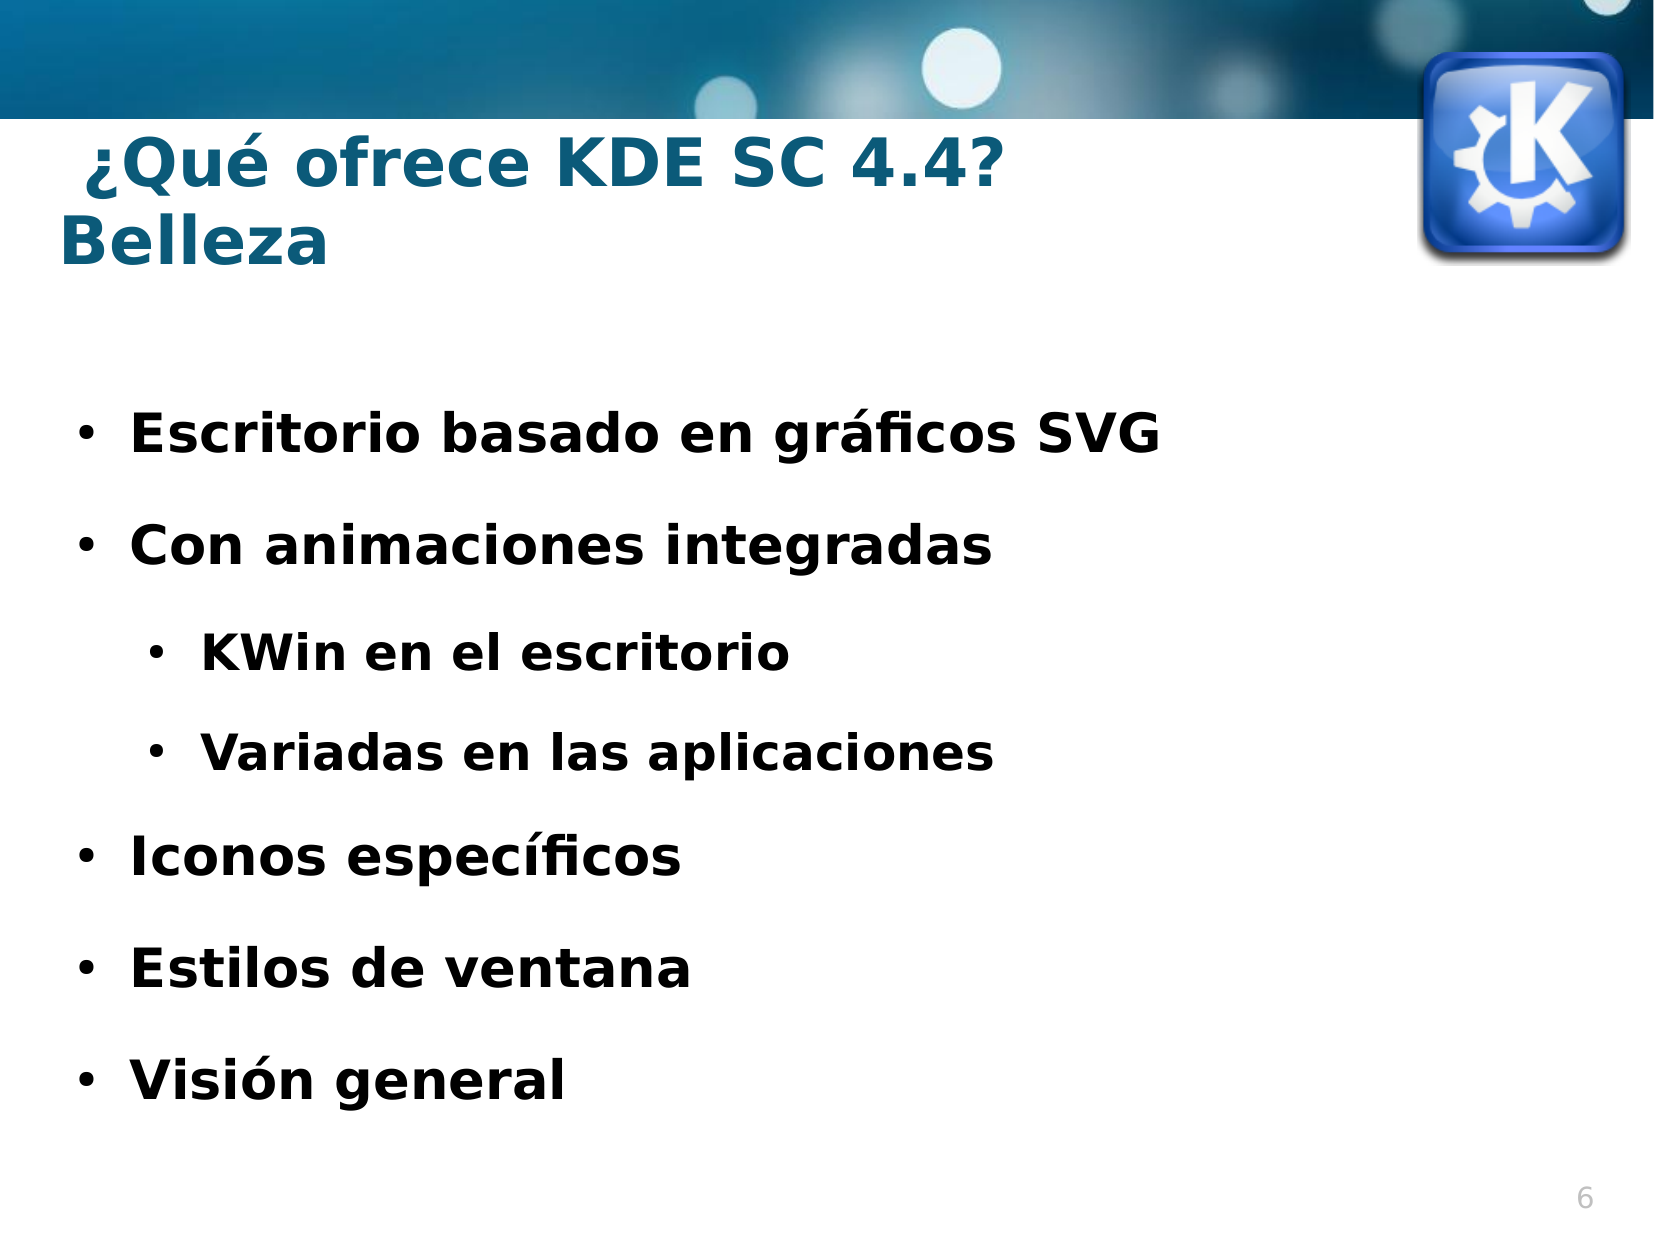

# ¿Qué ofrece KDE SC 4.4? Belleza
Escritorio basado en gráficos SVG
Con animaciones integradas
KWin en el escritorio
Variadas en las aplicaciones
Iconos específicos
Estilos de ventana
Visión general
6